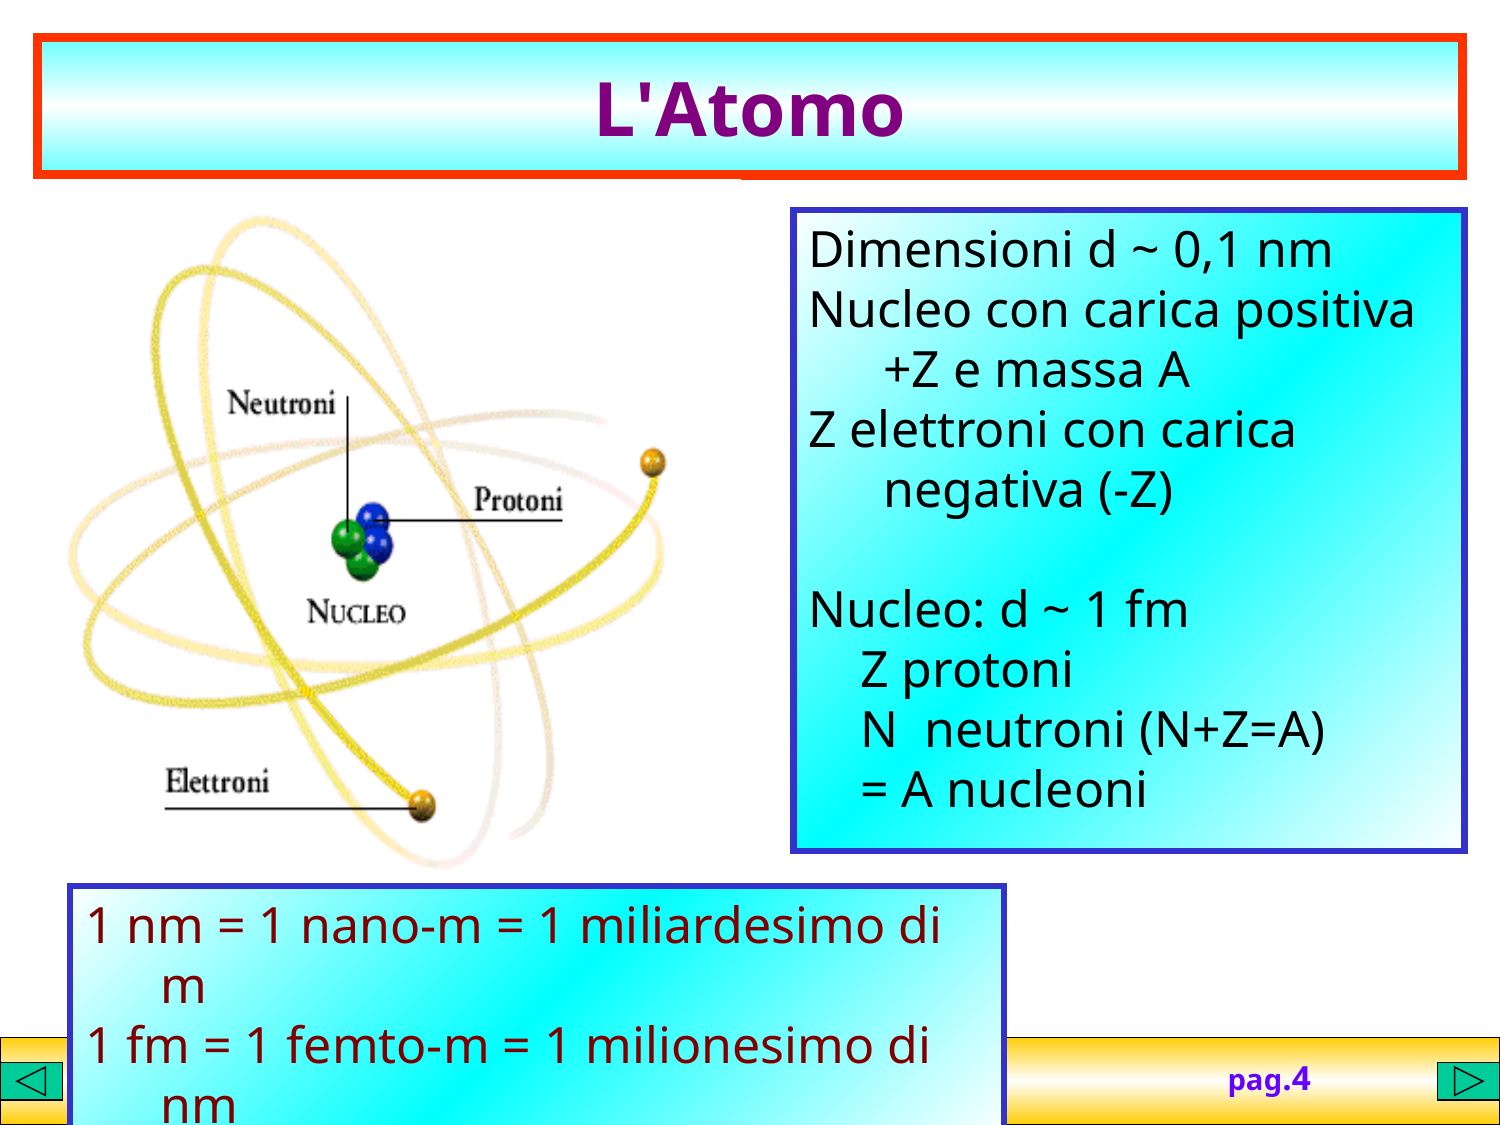

# L'Atomo
Dimensioni d ~ 0,1 nm
Nucleo con carica positiva +Z e massa A
Z elettroni con carica negativa (-Z)
Nucleo: d ~ 1 fm
 Z protoni
 N neutroni (N+Z=A)
 = A nucleoni
1 nm = 1 nano-m = 1 miliardesimo di m
1 fm = 1 femto-m = 1 milionesimo di nm
4